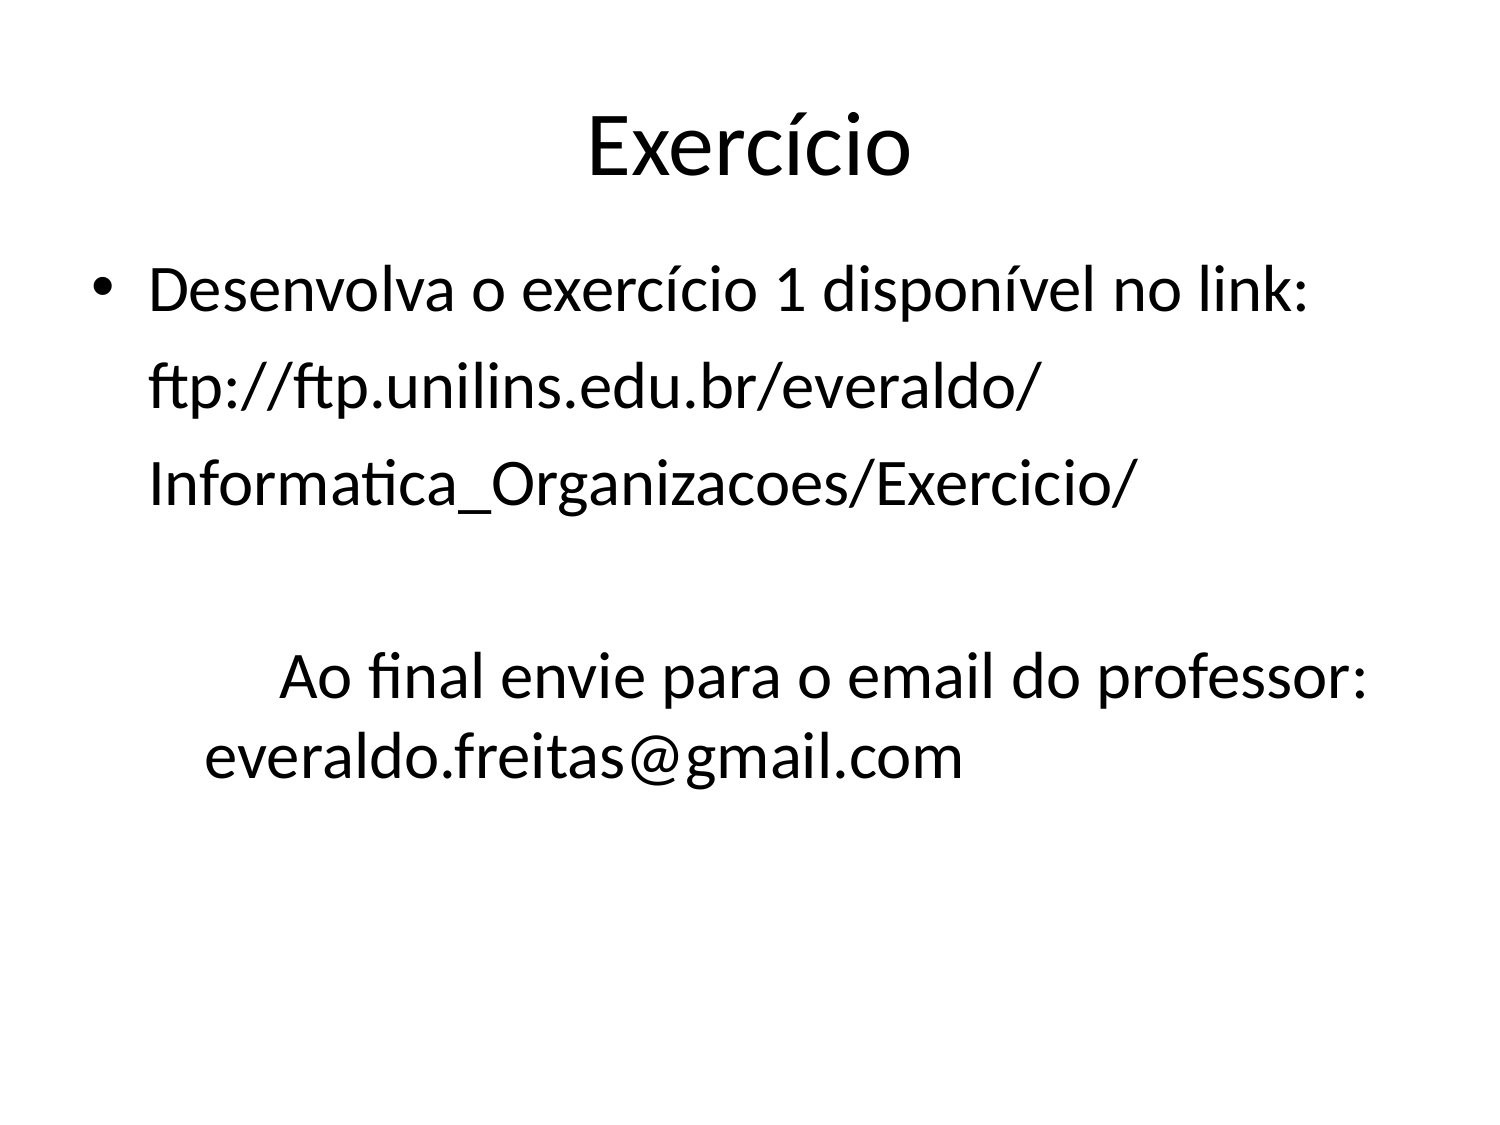

# Exercício
Desenvolva o exercício 1 disponível no link:
ftp://ftp.unilins.edu.br/everaldo/
Informatica_Organizacoes/Exercicio/
	Ao final envie para o email do professor: everaldo.freitas@gmail.com